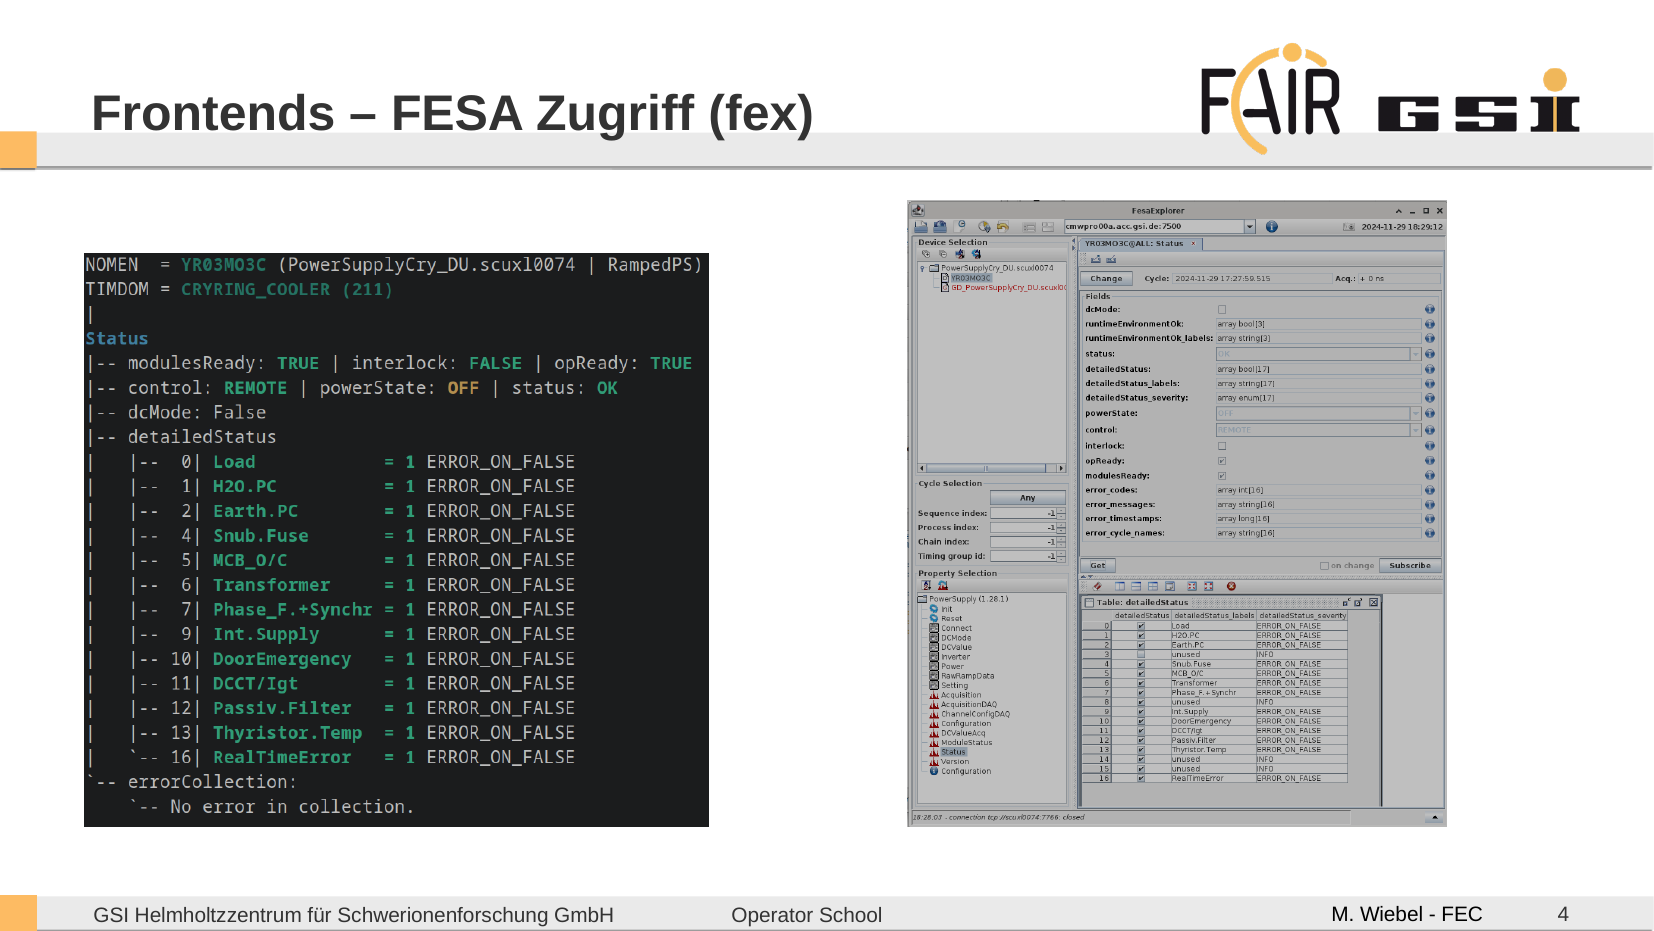

#
Frontends – FESA Zugriff (fex)
M. Wiebel - FEC
4
Operator School